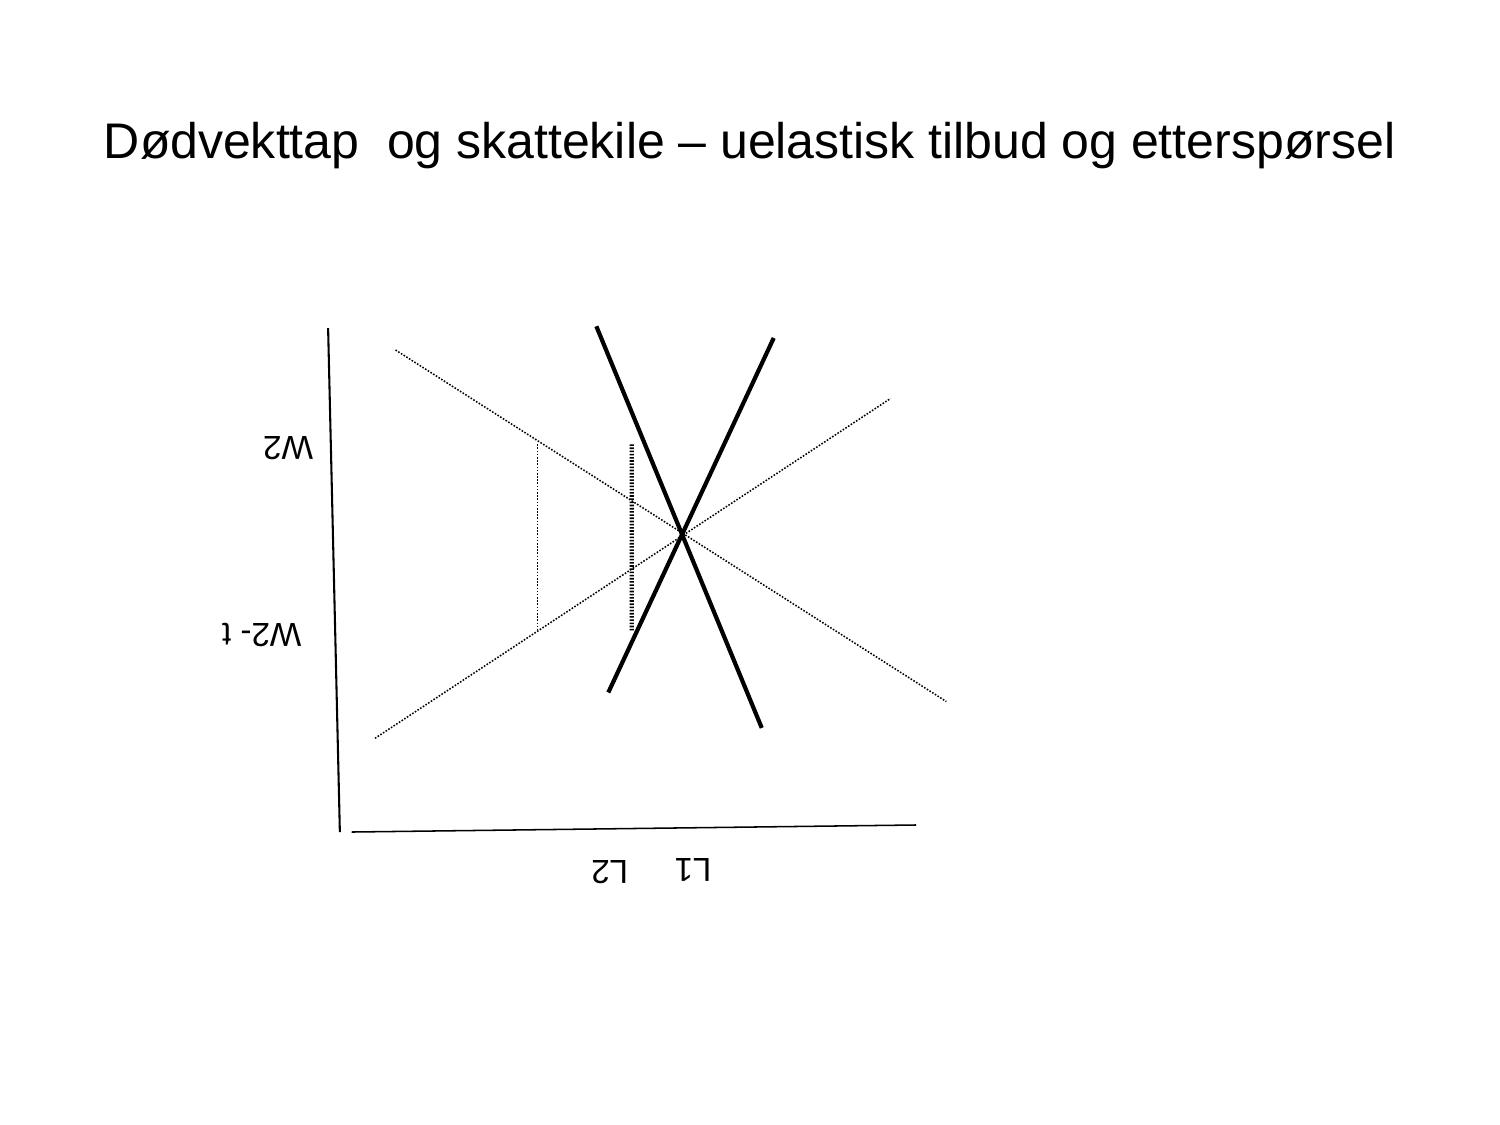

# Dødvekttap og skattekile – uelastisk tilbud og etterspørsel
W2
W2- t
L1
L2